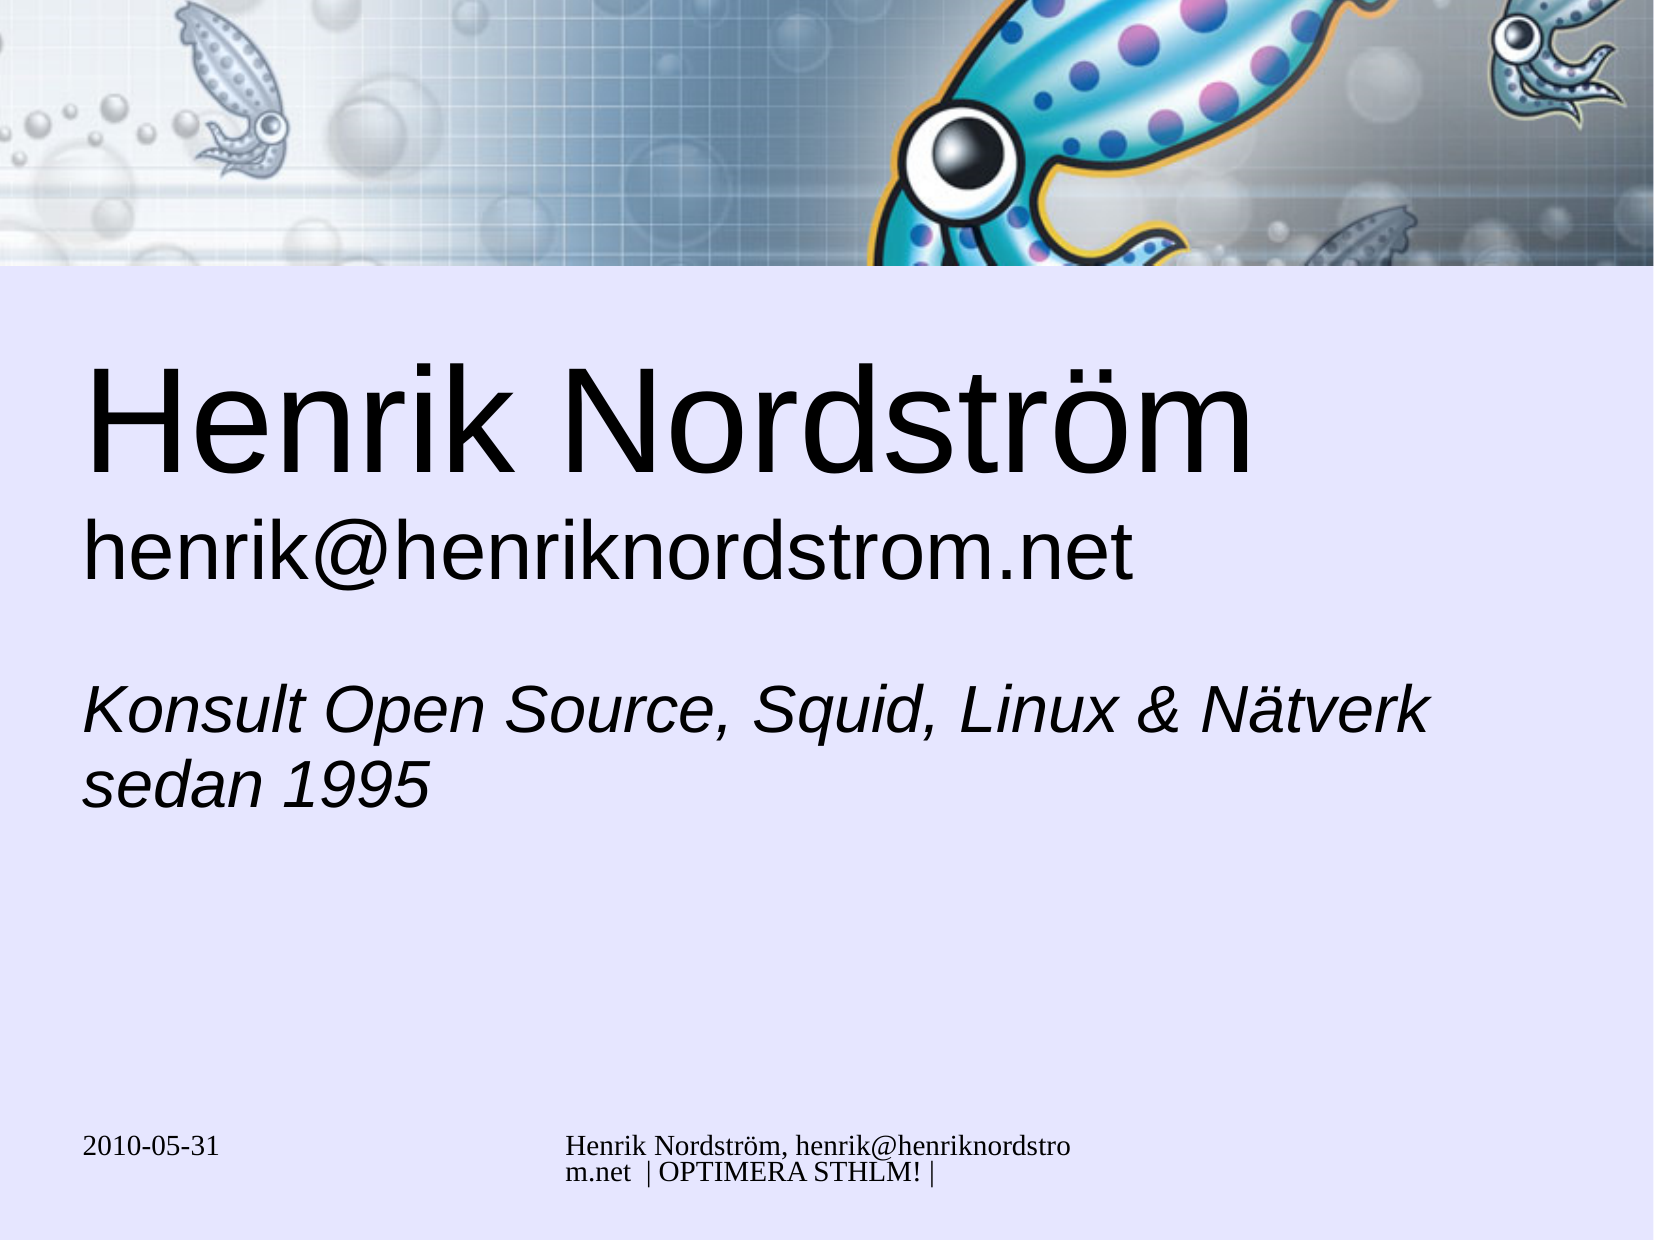

# Henrik Nordström
henrik@henriknordstrom.net
Konsult Open Source, Squid, Linux & Nätverk
sedan 1995
2010-05-31
Henrik Nordström, henrik@henriknordstrom.net | OPTIMERA STHLM! |